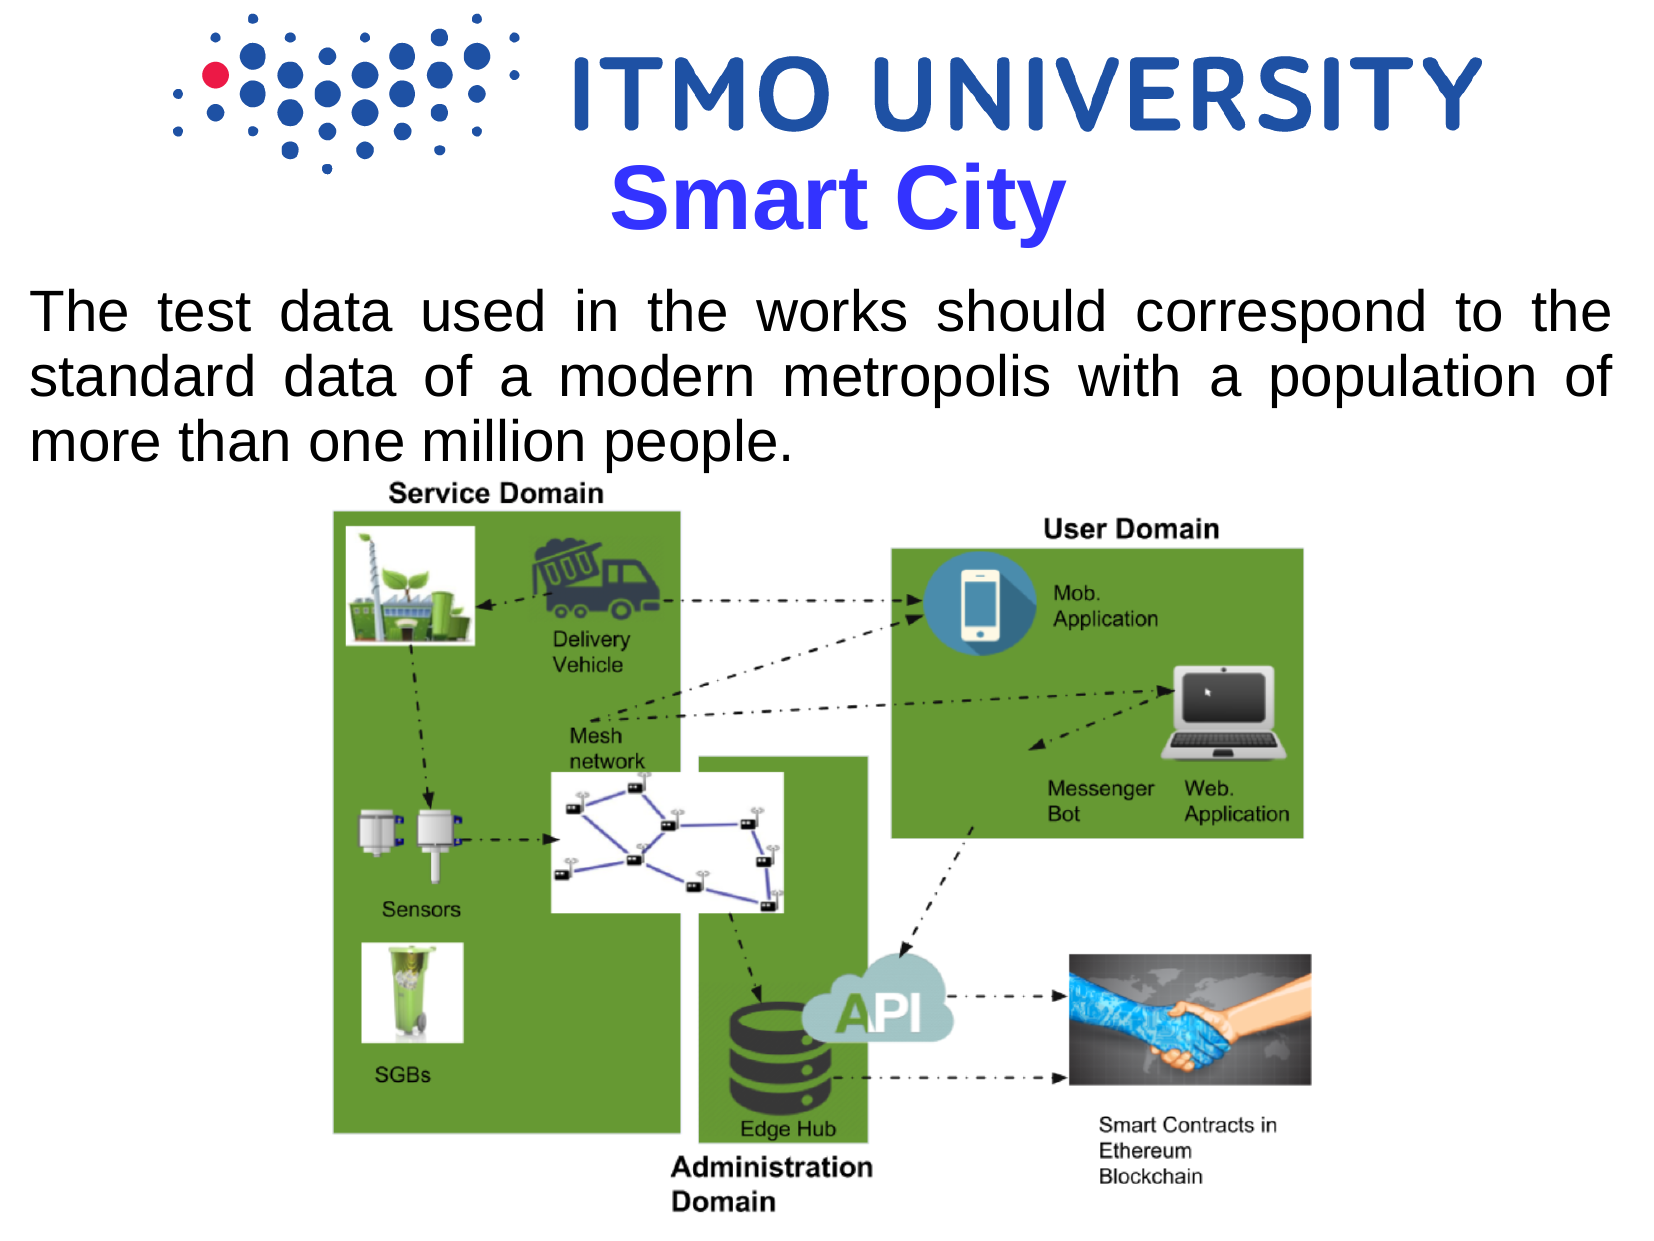

# Smart City
The test data used in the works should correspond to the standard data of a modern metropolis with a population of more than one million people.